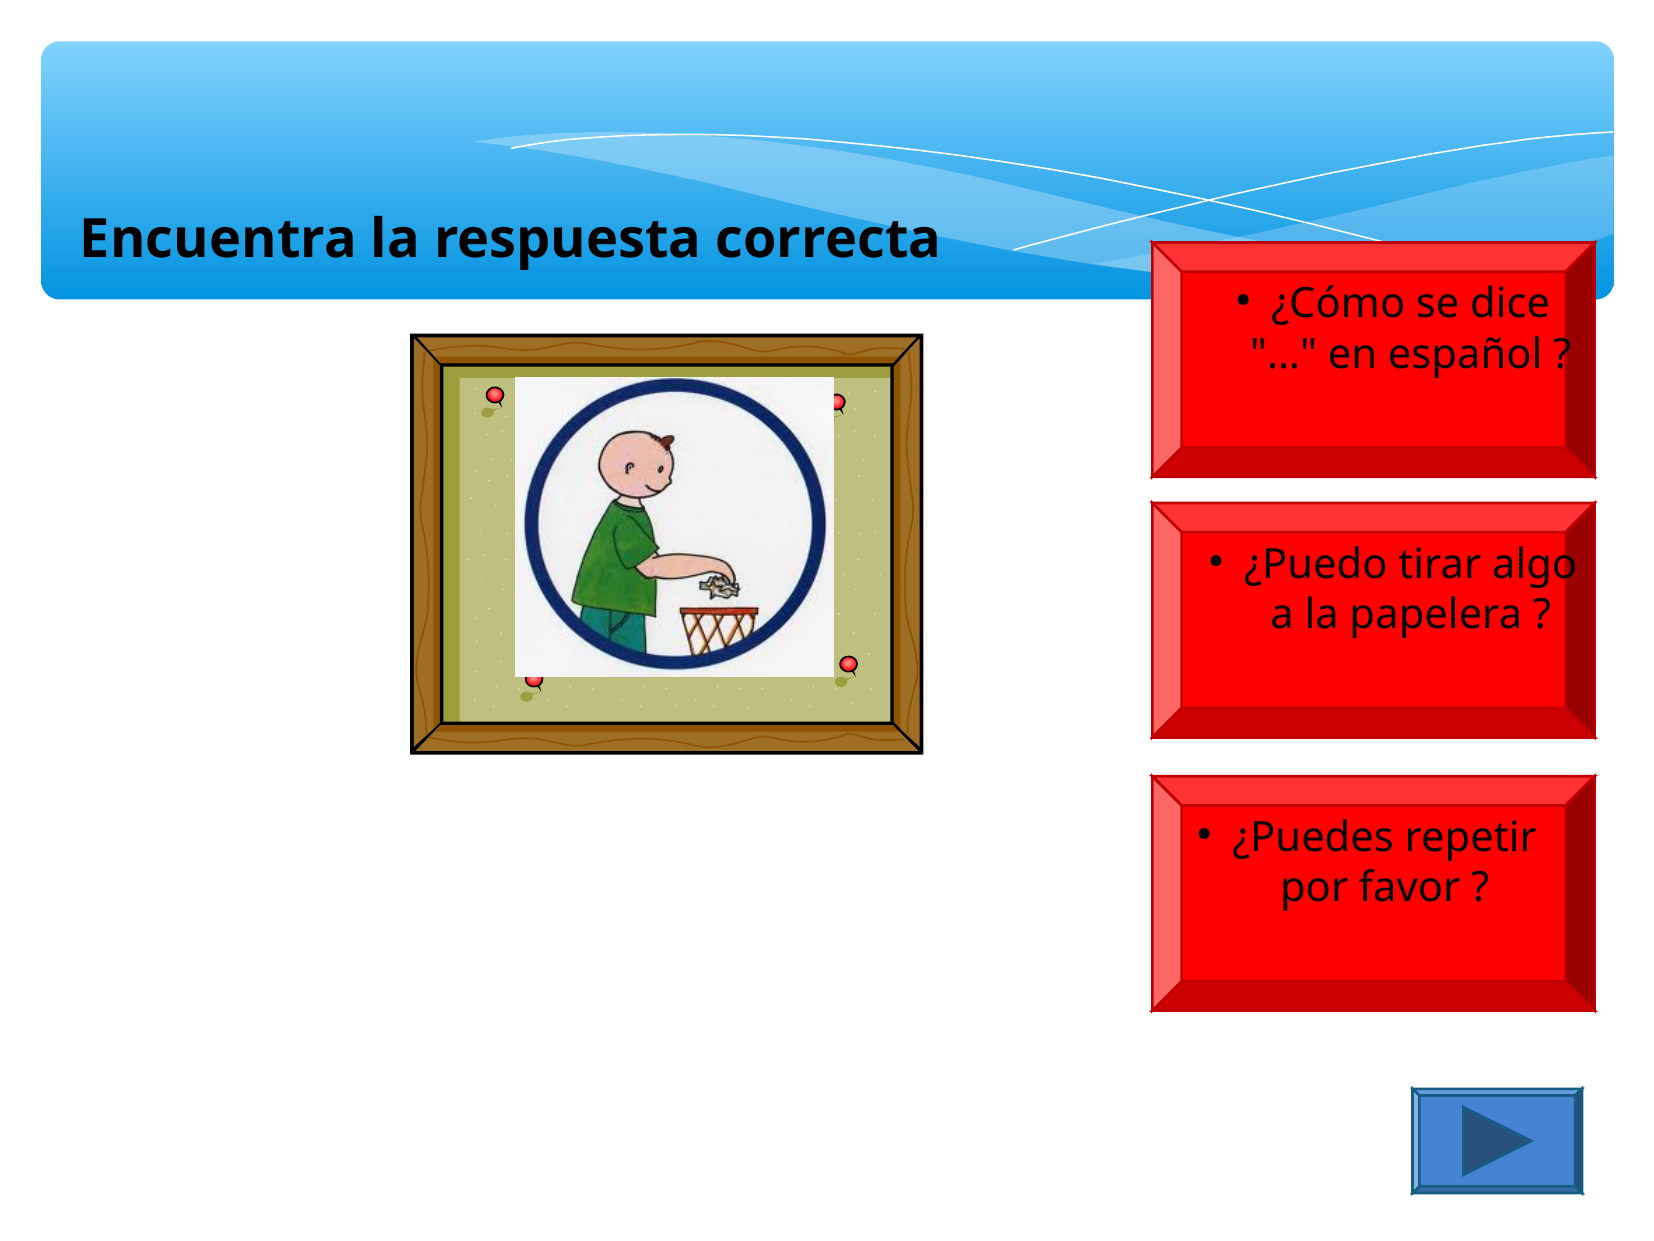

Encuentra la respuesta correcta
¿Cómo se dice "…" en español ?
¿Puedo tirar algo a la papelera ?
¿Puedes repetir por favor ?